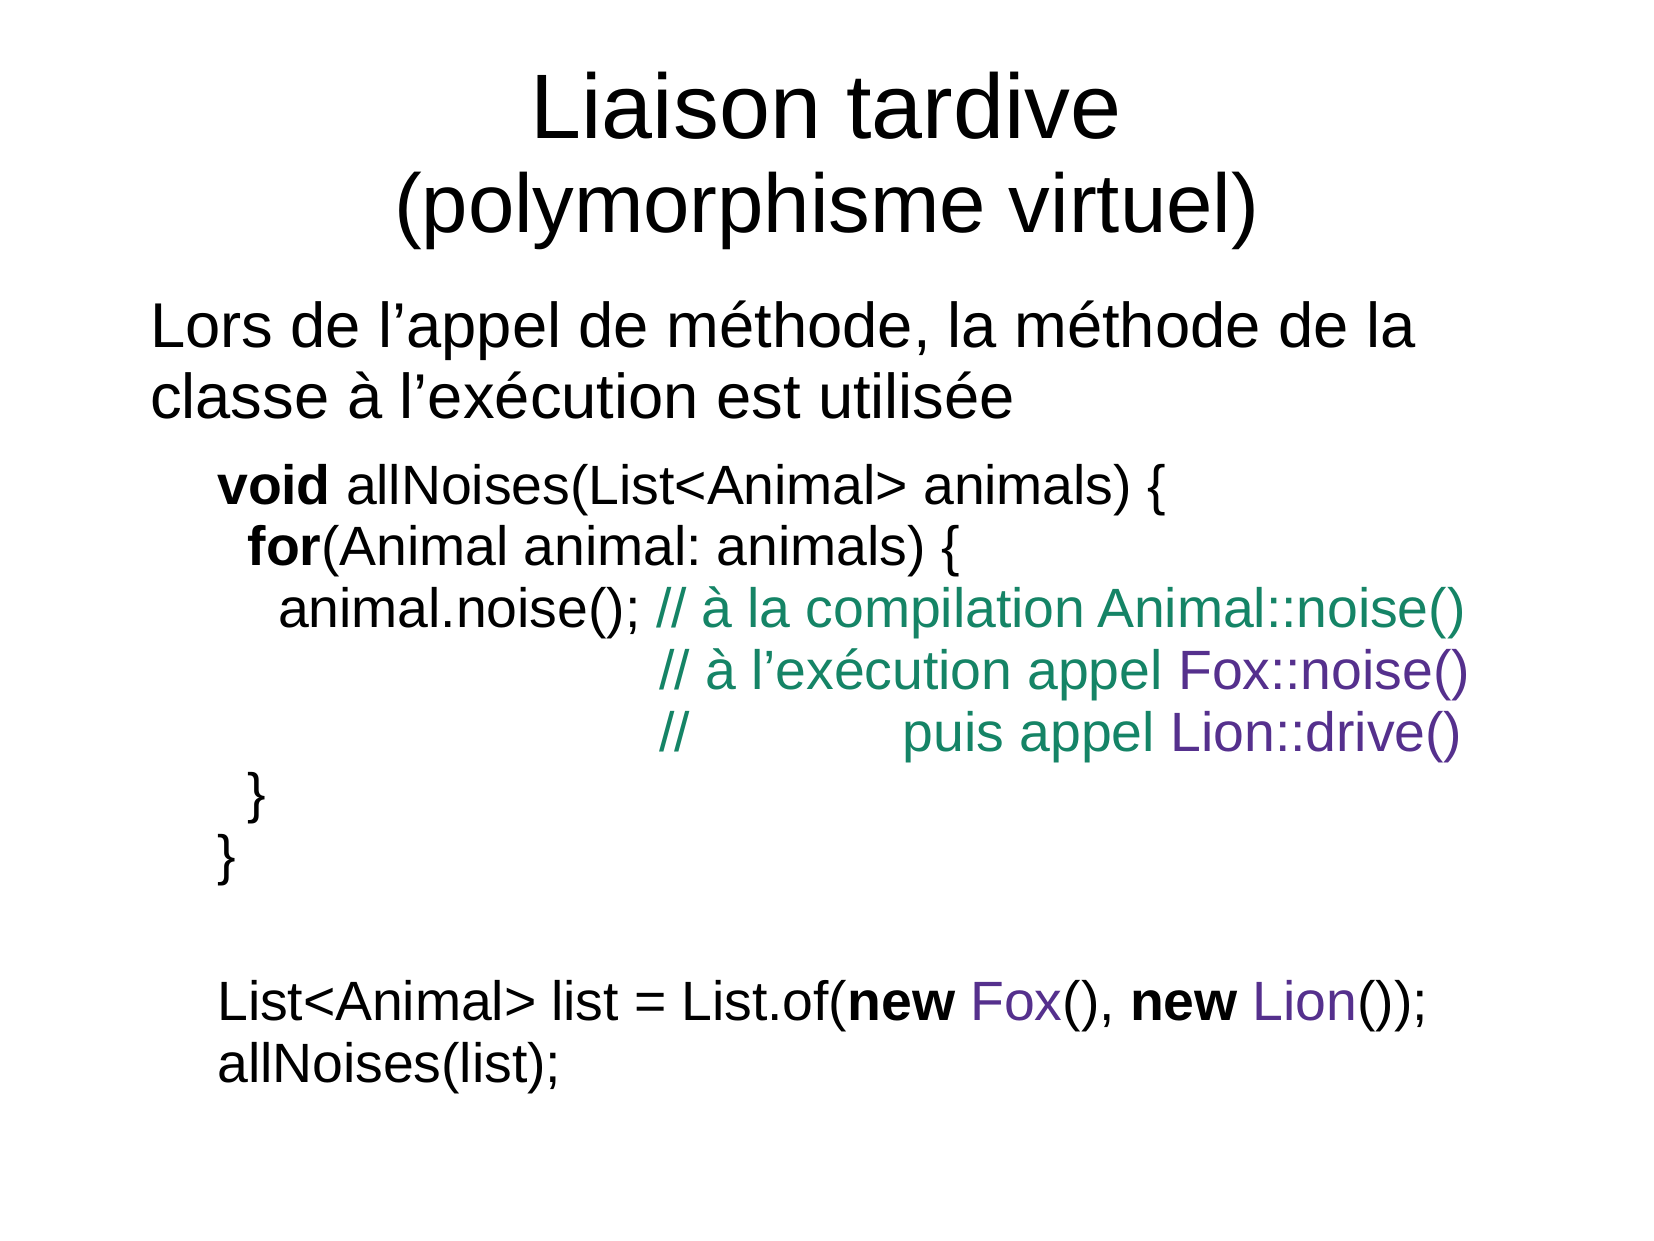

# Liaison tardive (polymorphisme virtuel)
Lors de l’appel de méthode, la méthode de la classe à l’exécution est utilisée
void allNoises(List<Animal> animals) {
 for(Animal animal: animals) {
 animal.noise(); // à la compilation Animal::noise()
 // à l’exécution appel Fox::noise()
 // puis appel Lion::drive()
 }
}
List<Animal> list = List.of(new Fox(), new Lion());
allNoises(list);